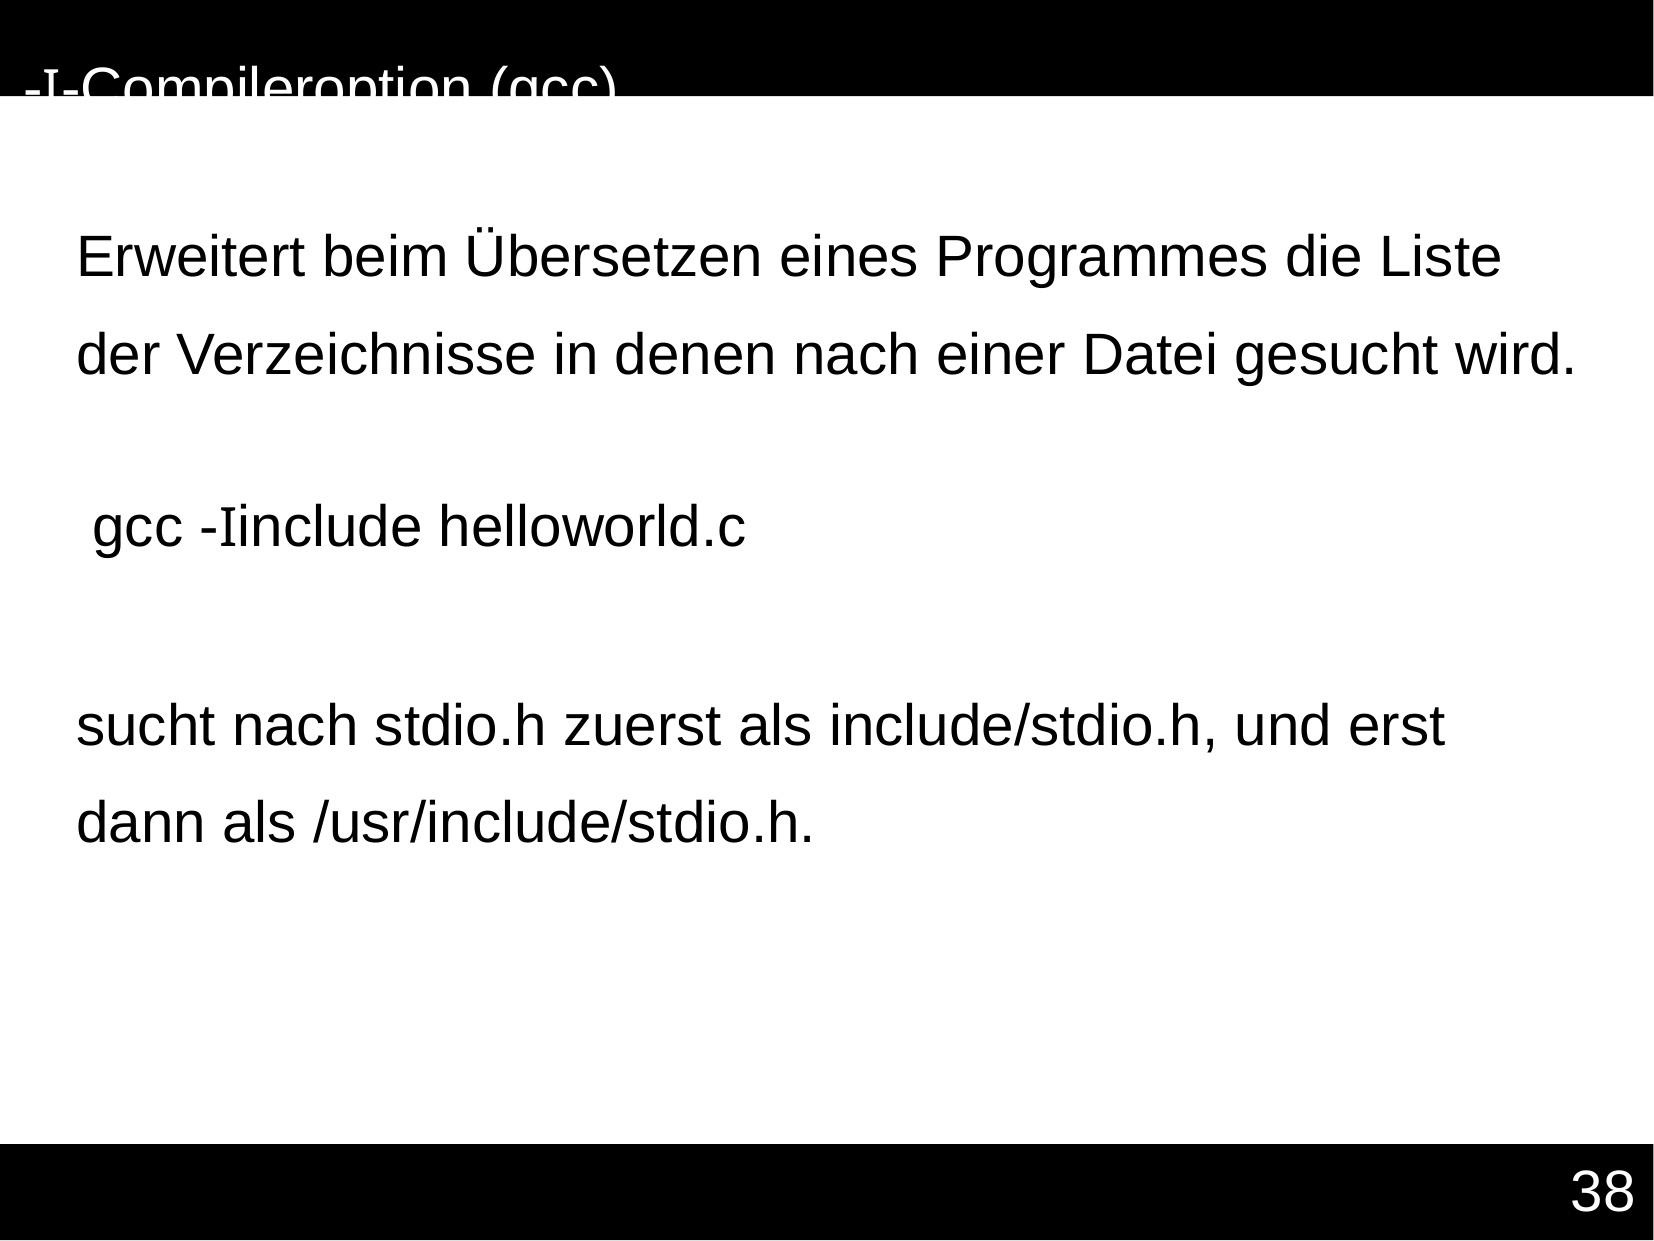

-I-Compileroption (gcc)
 Erweitert beim Übersetzen eines Programmes die Liste der Verzeichnisse in denen nach einer Datei gesucht wird.
 gcc -Iinclude helloworld.c
 sucht nach stdio.h zuerst als include/stdio.h, und erst dann als /usr/include/stdio.h.
38